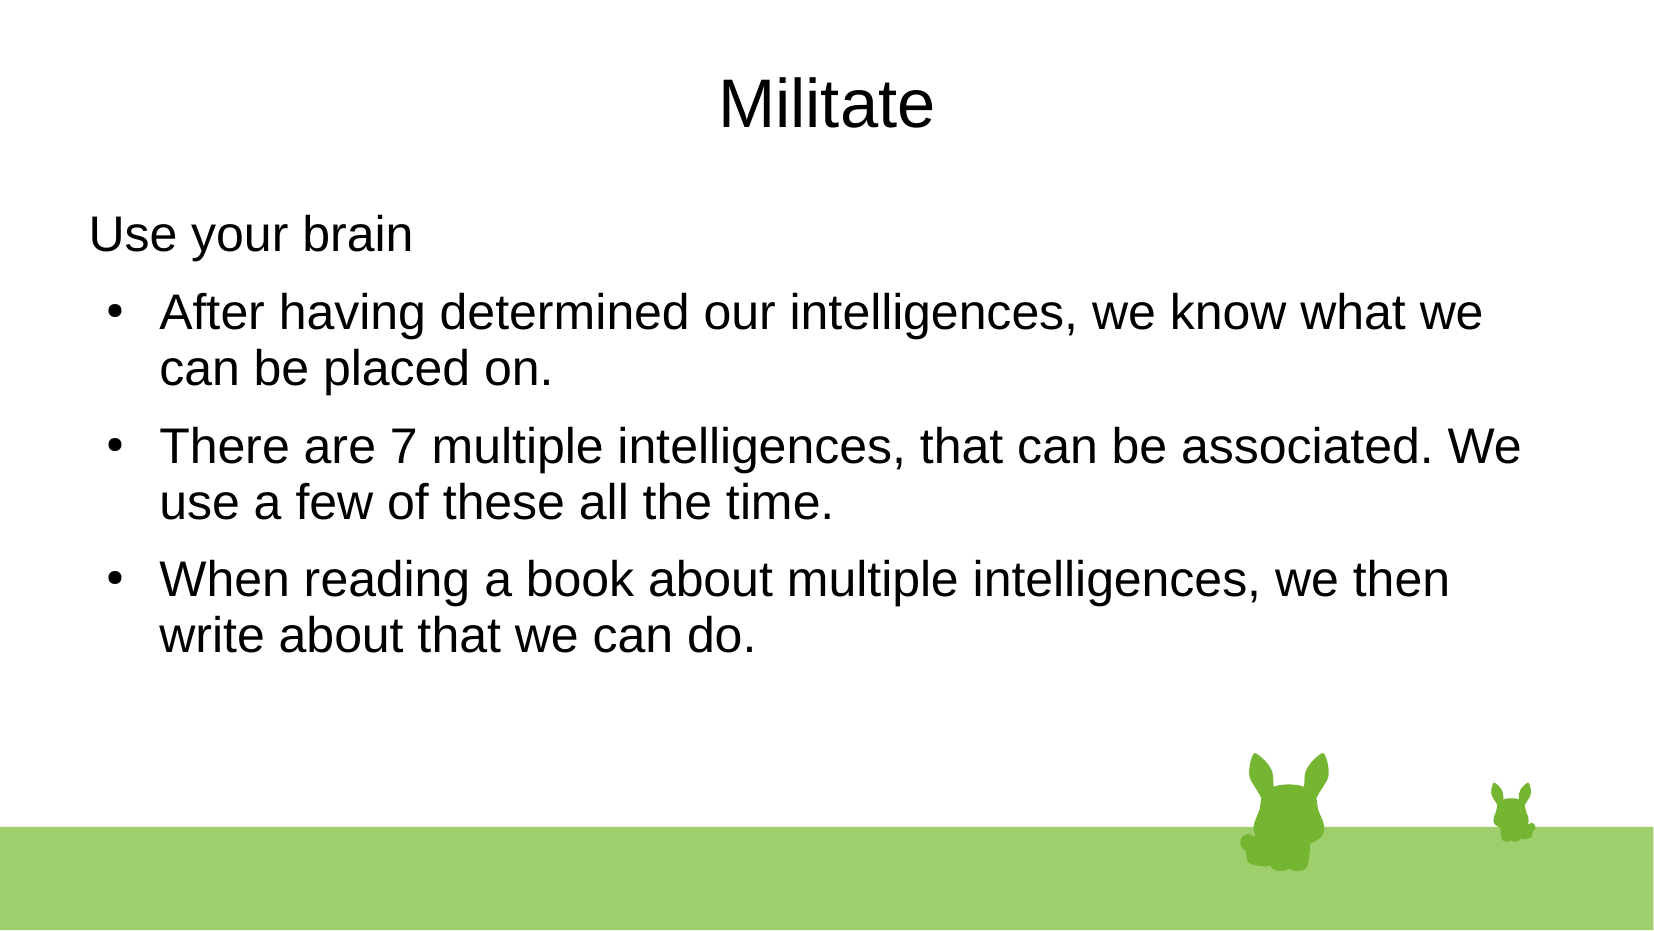

# Militate
Use your brain
After having determined our intelligences, we know what we can be placed on.
There are 7 multiple intelligences, that can be associated. We use a few of these all the time.
When reading a book about multiple intelligences, we then write about that we can do.